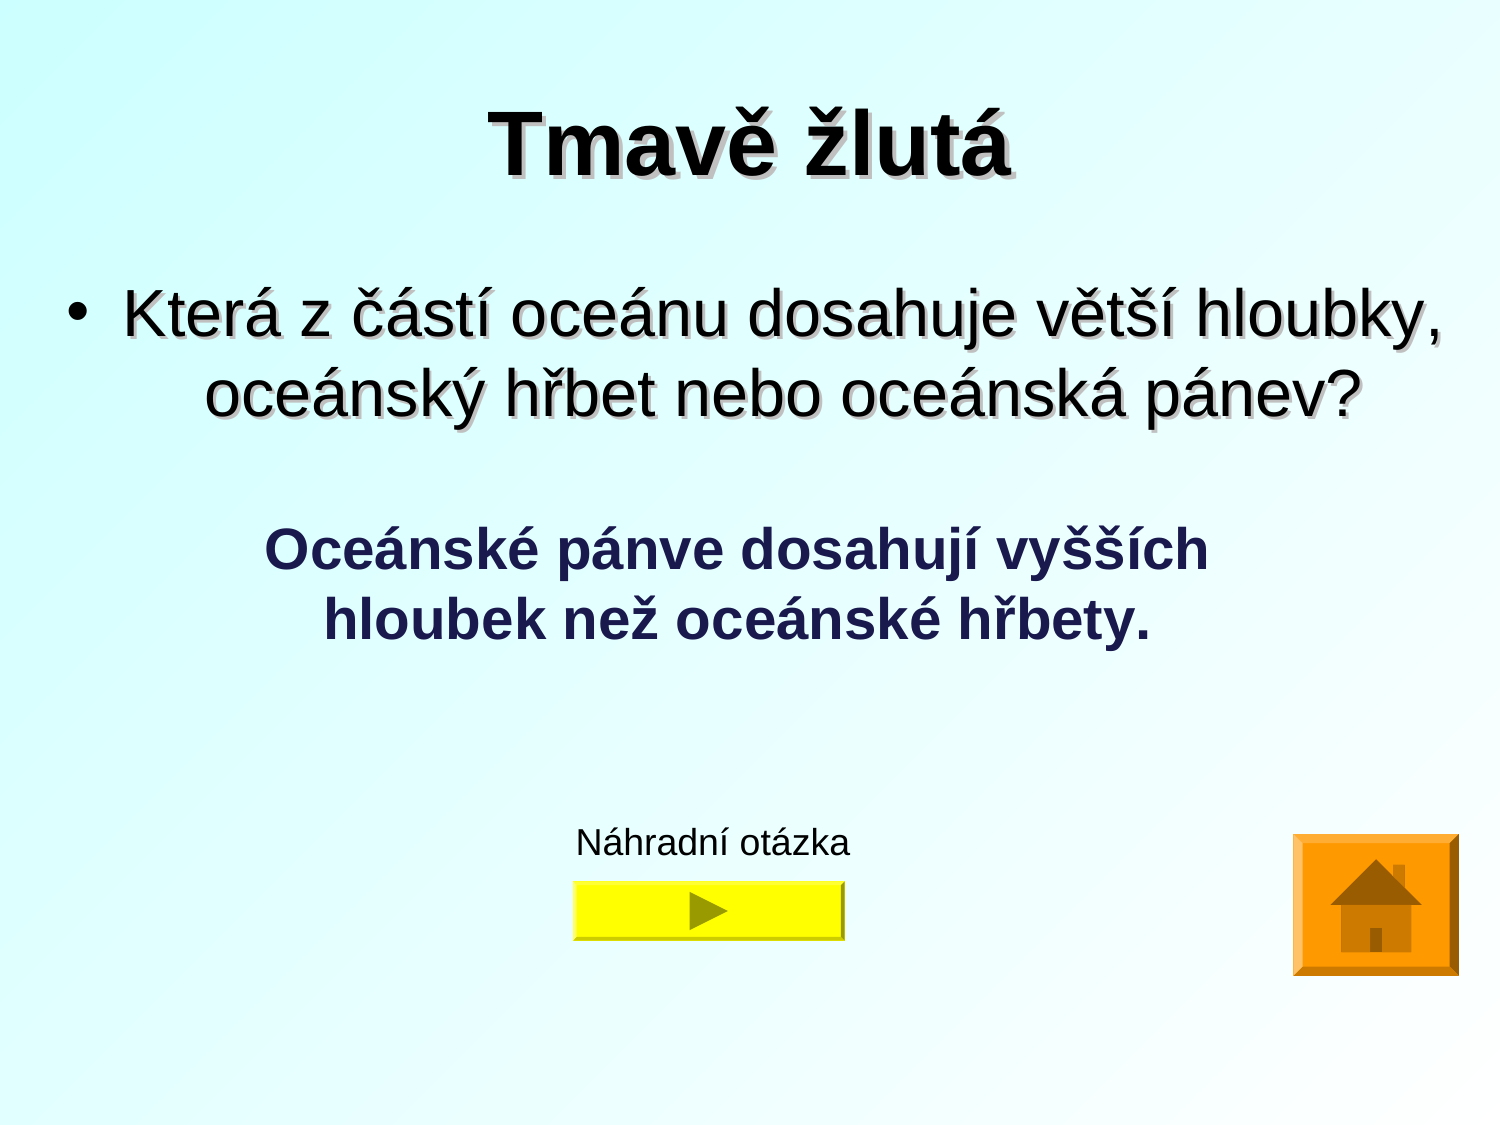

# Tmavě žlutá
Která z částí oceánu dosahuje větší hloubky, oceánský hřbet nebo oceánská pánev?
Oceánské pánve dosahují vyšších hloubek než oceánské hřbety.
Náhradní otázka